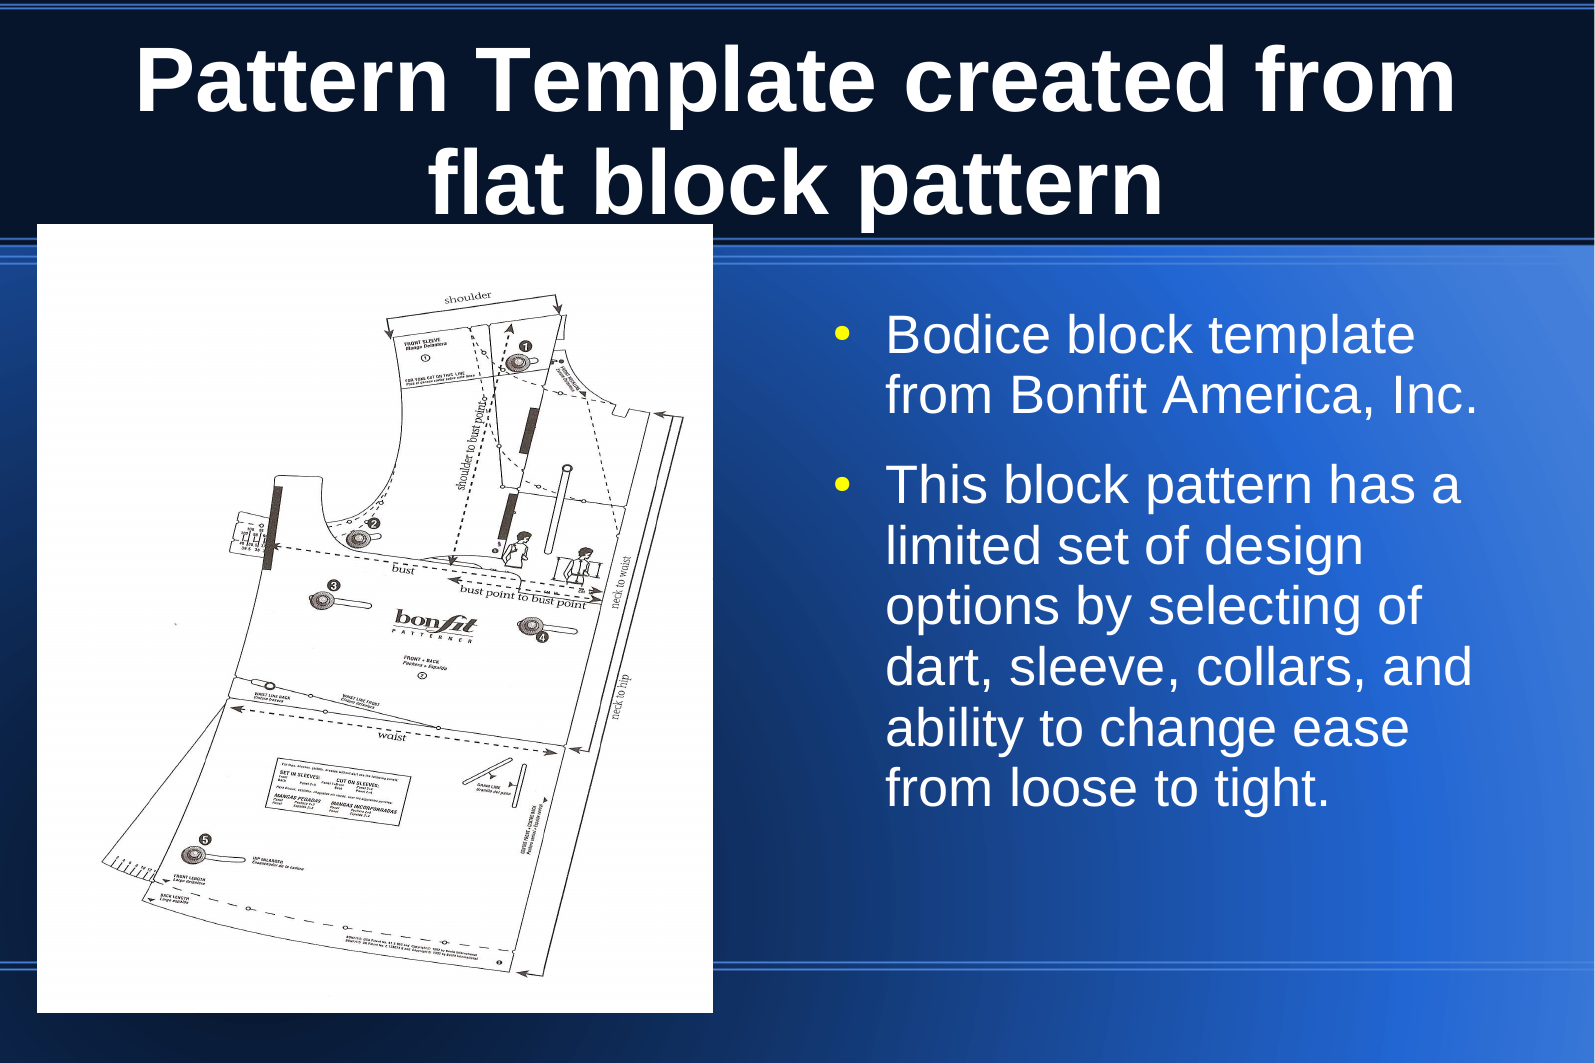

# Pattern Template created from flat block pattern
Bodice block template from Bonfit America, Inc.
This block pattern has a limited set of design options by selecting of dart, sleeve, collars, and ability to change ease from loose to tight.